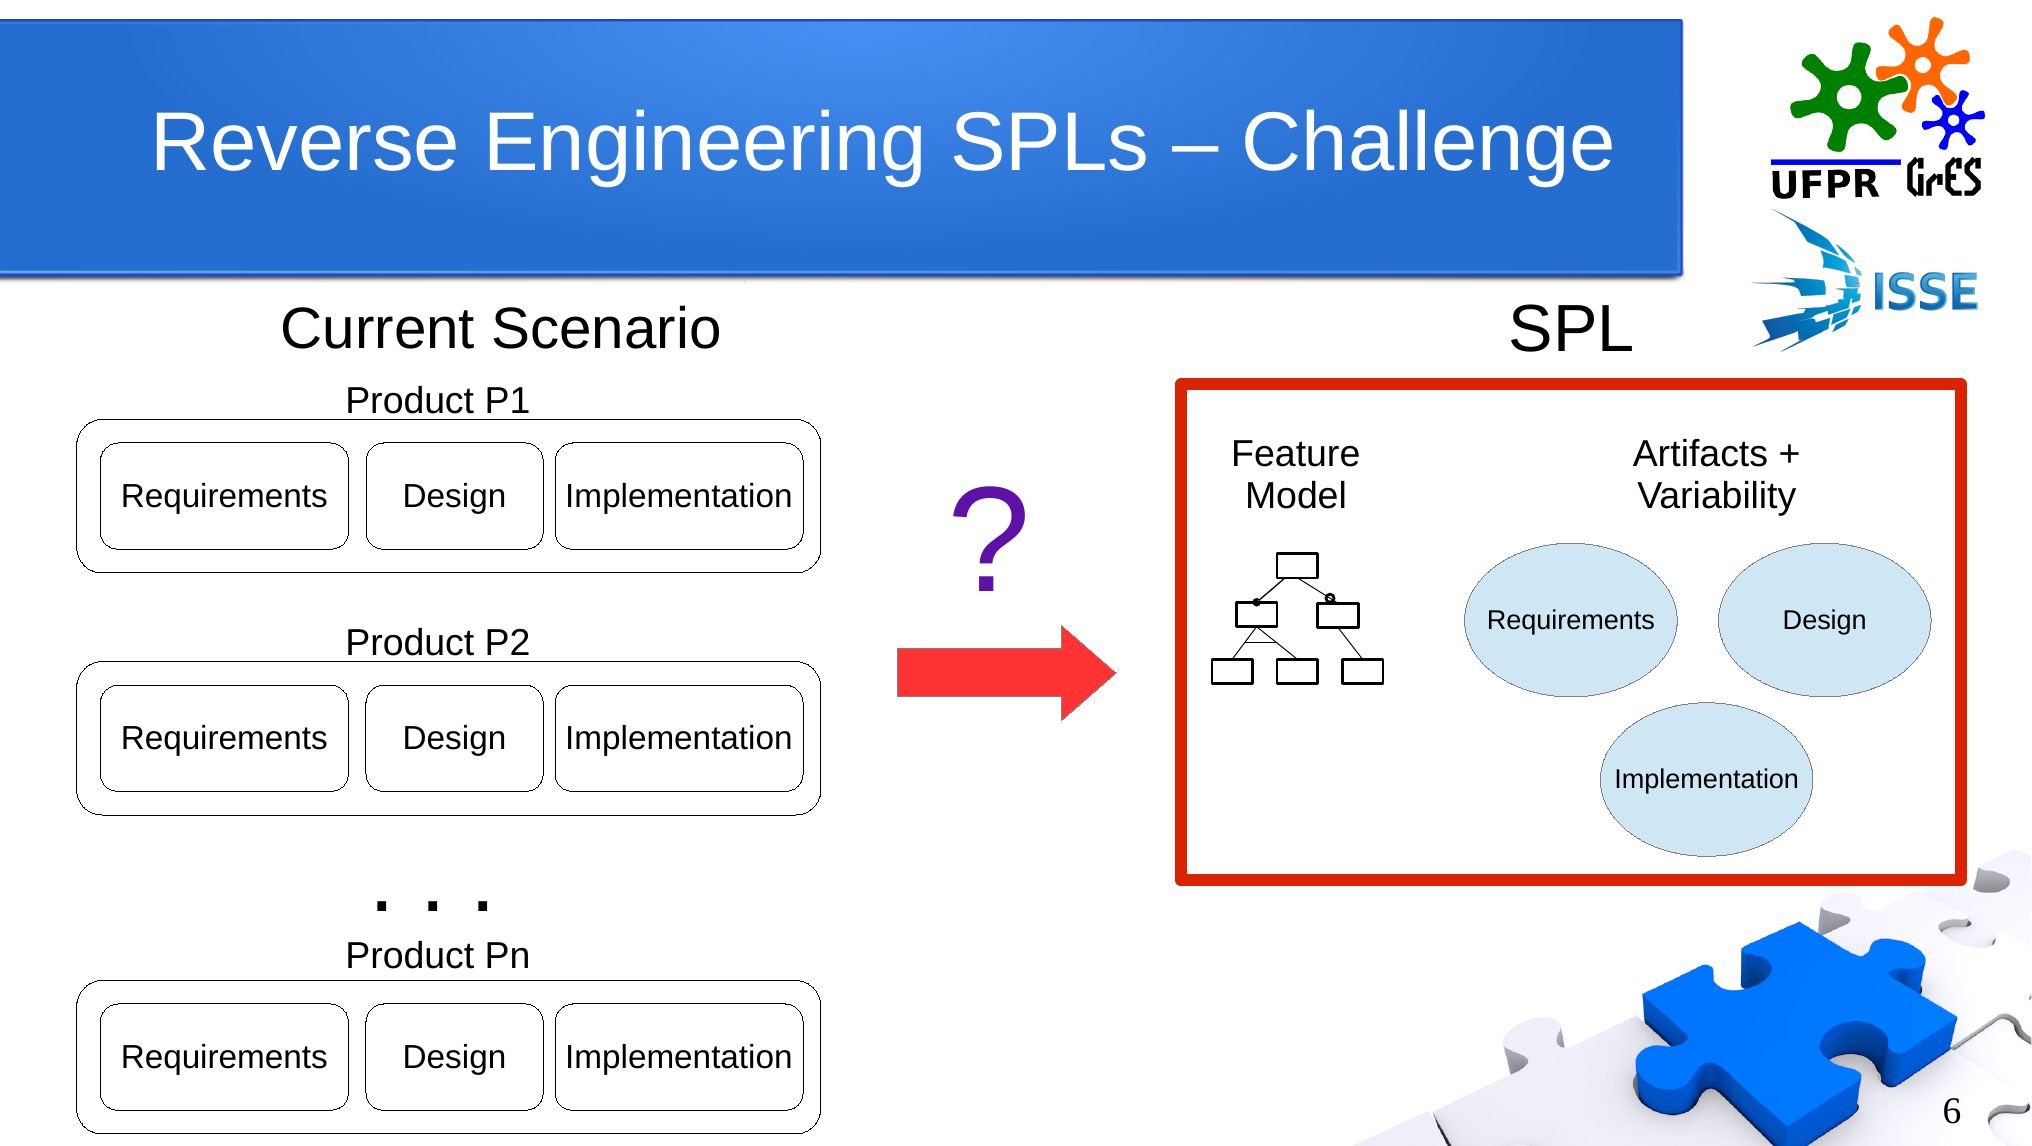

# Reverse Engineering SPLs – Challenge
SPL
Current Scenario
Product P1
Feature
Model
Artifacts +
Variability
Requirements
Design
Implementation
?
Design
Requirements
Product P2
Requirements
Design
Implementation
Implementation
. . .
Product Pn
Requirements
Design
Implementation
6